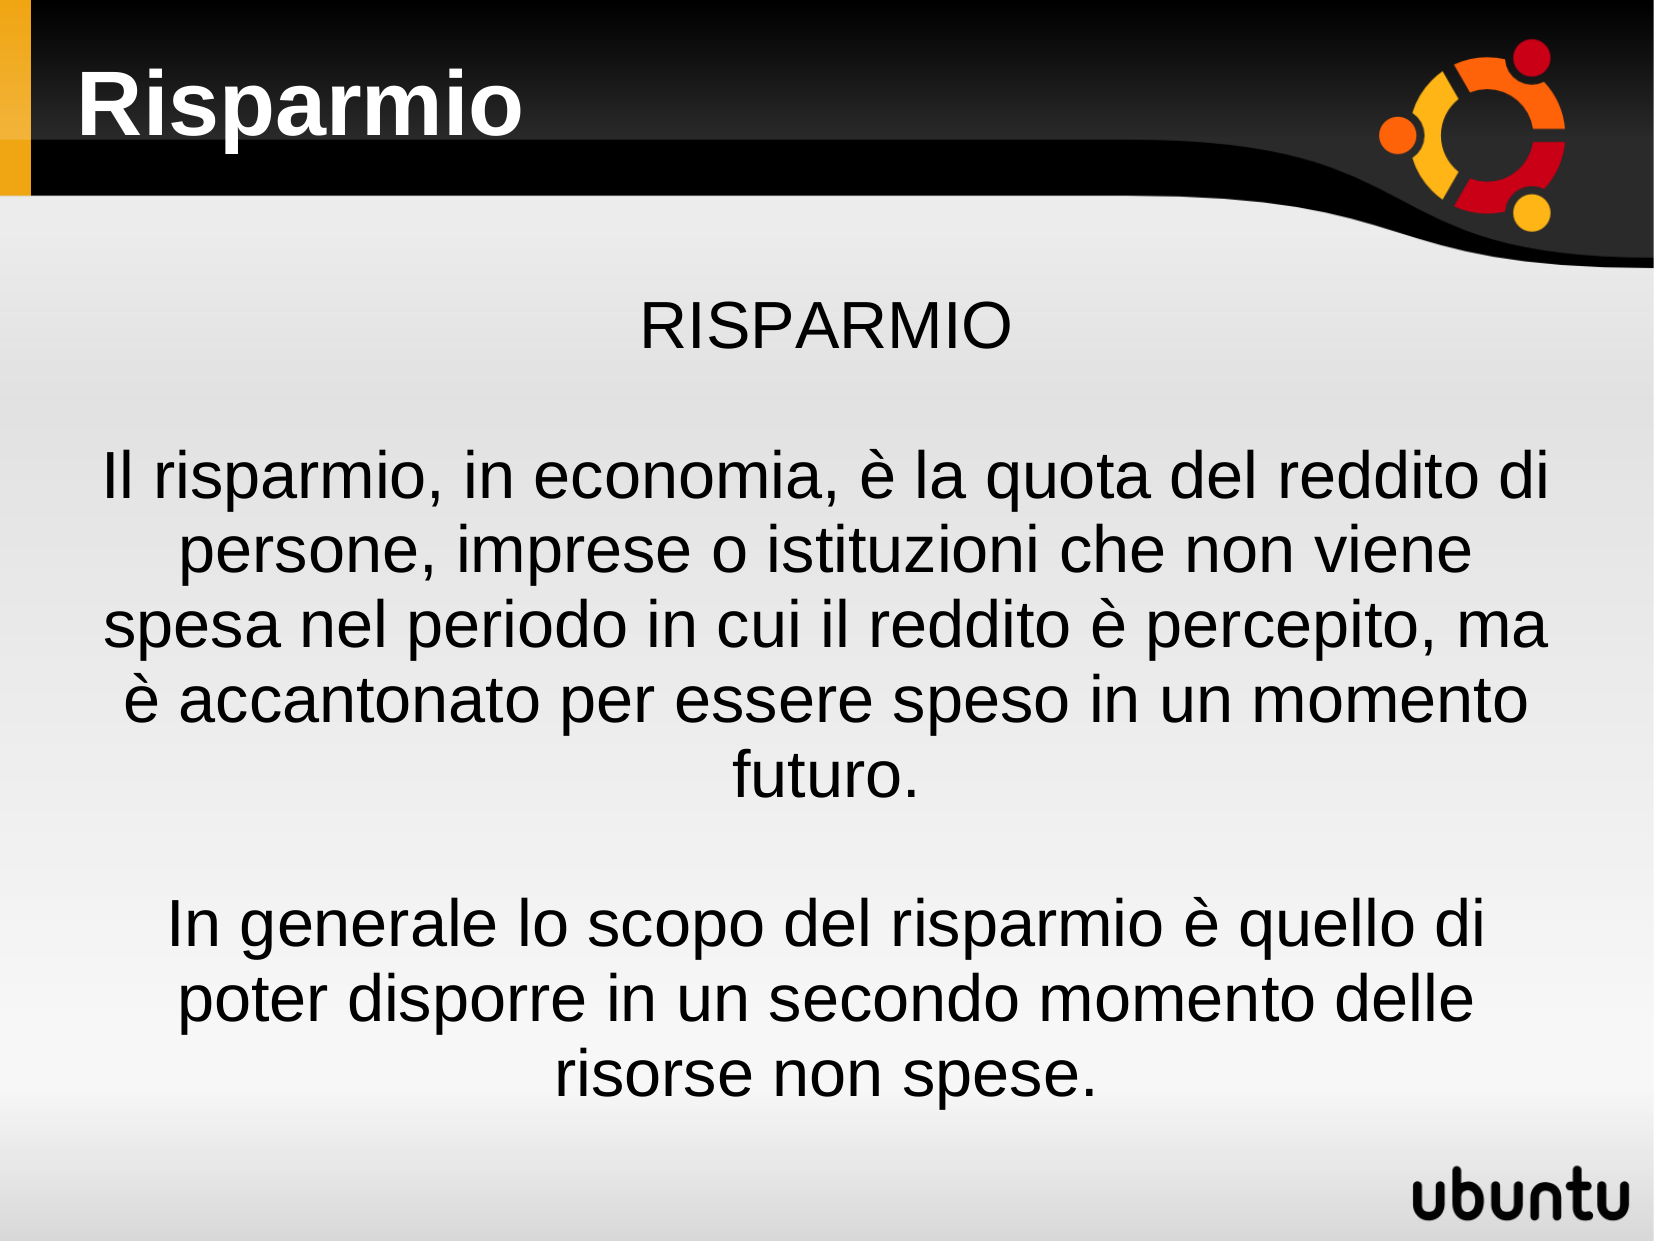

# Risparmio
RISPARMIO
Il risparmio, in economia, è la quota del reddito di persone, imprese o istituzioni che non viene spesa nel periodo in cui il reddito è percepito, ma è accantonato per essere speso in un momento futuro.
In generale lo scopo del risparmio è quello di poter disporre in un secondo momento delle risorse non spese.